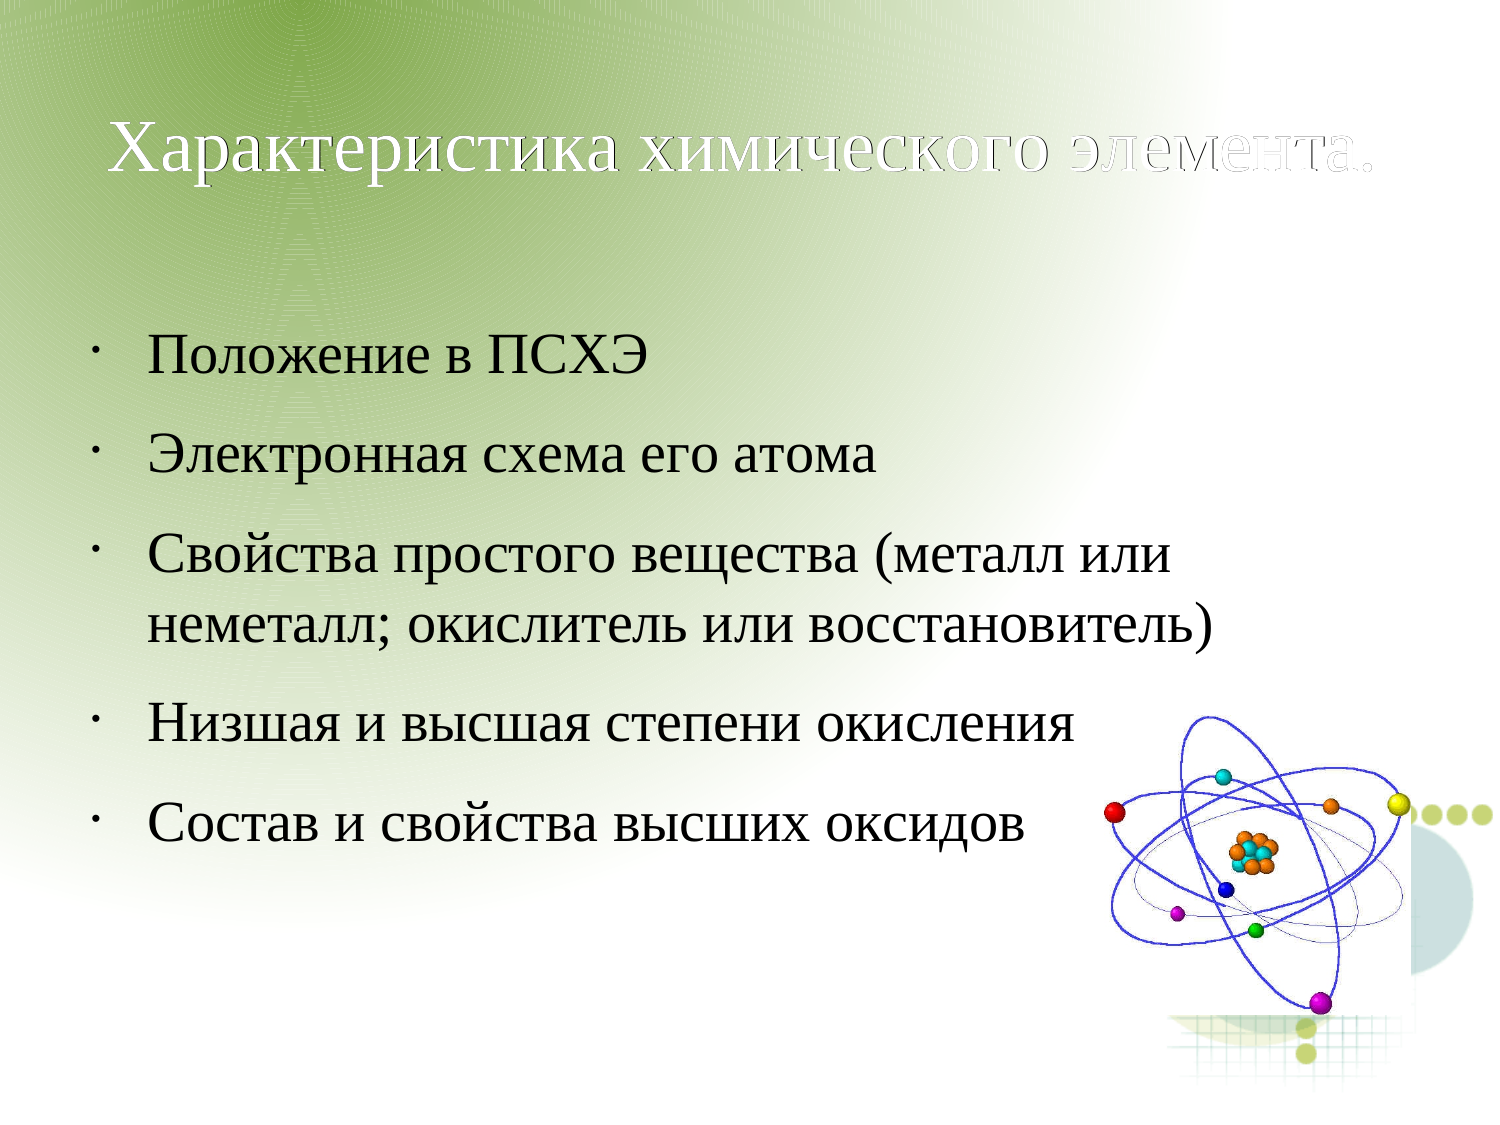

# Характеристика химического элемента.
Положение в ПСХЭ
Электронная схема его атома
Свойства простого вещества (металл или неметалл; окислитель или восстановитель)
Низшая и высшая степени окисления
Состав и свойства высших оксидов